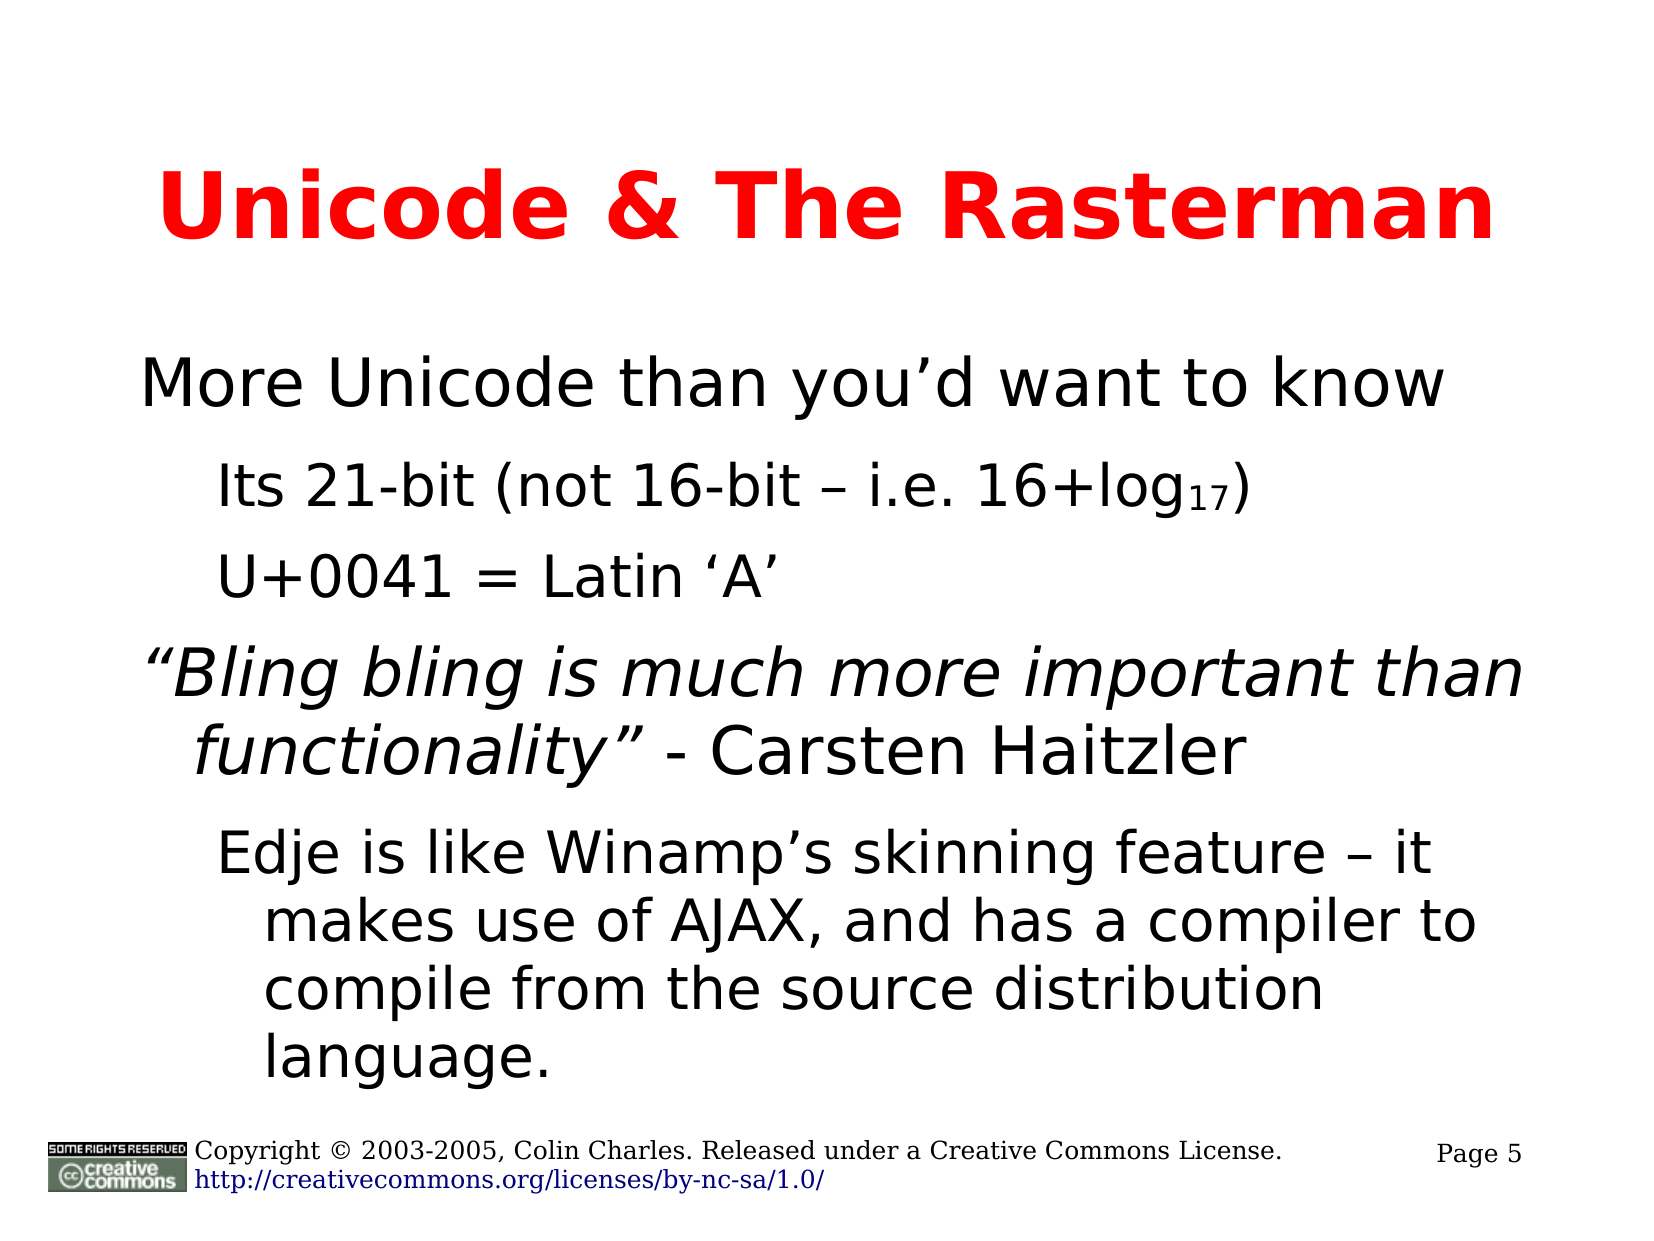

# Unicode & The Rasterman
More Unicode than you’d want to know
Its 21-bit (not 16-bit – i.e. 16+log17)
U+0041 = Latin ‘A’
“Bling bling is much more important than functionality” - Carsten Haitzler
Edje is like Winamp’s skinning feature – it makes use of AJAX, and has a compiler to compile from the source distribution language.